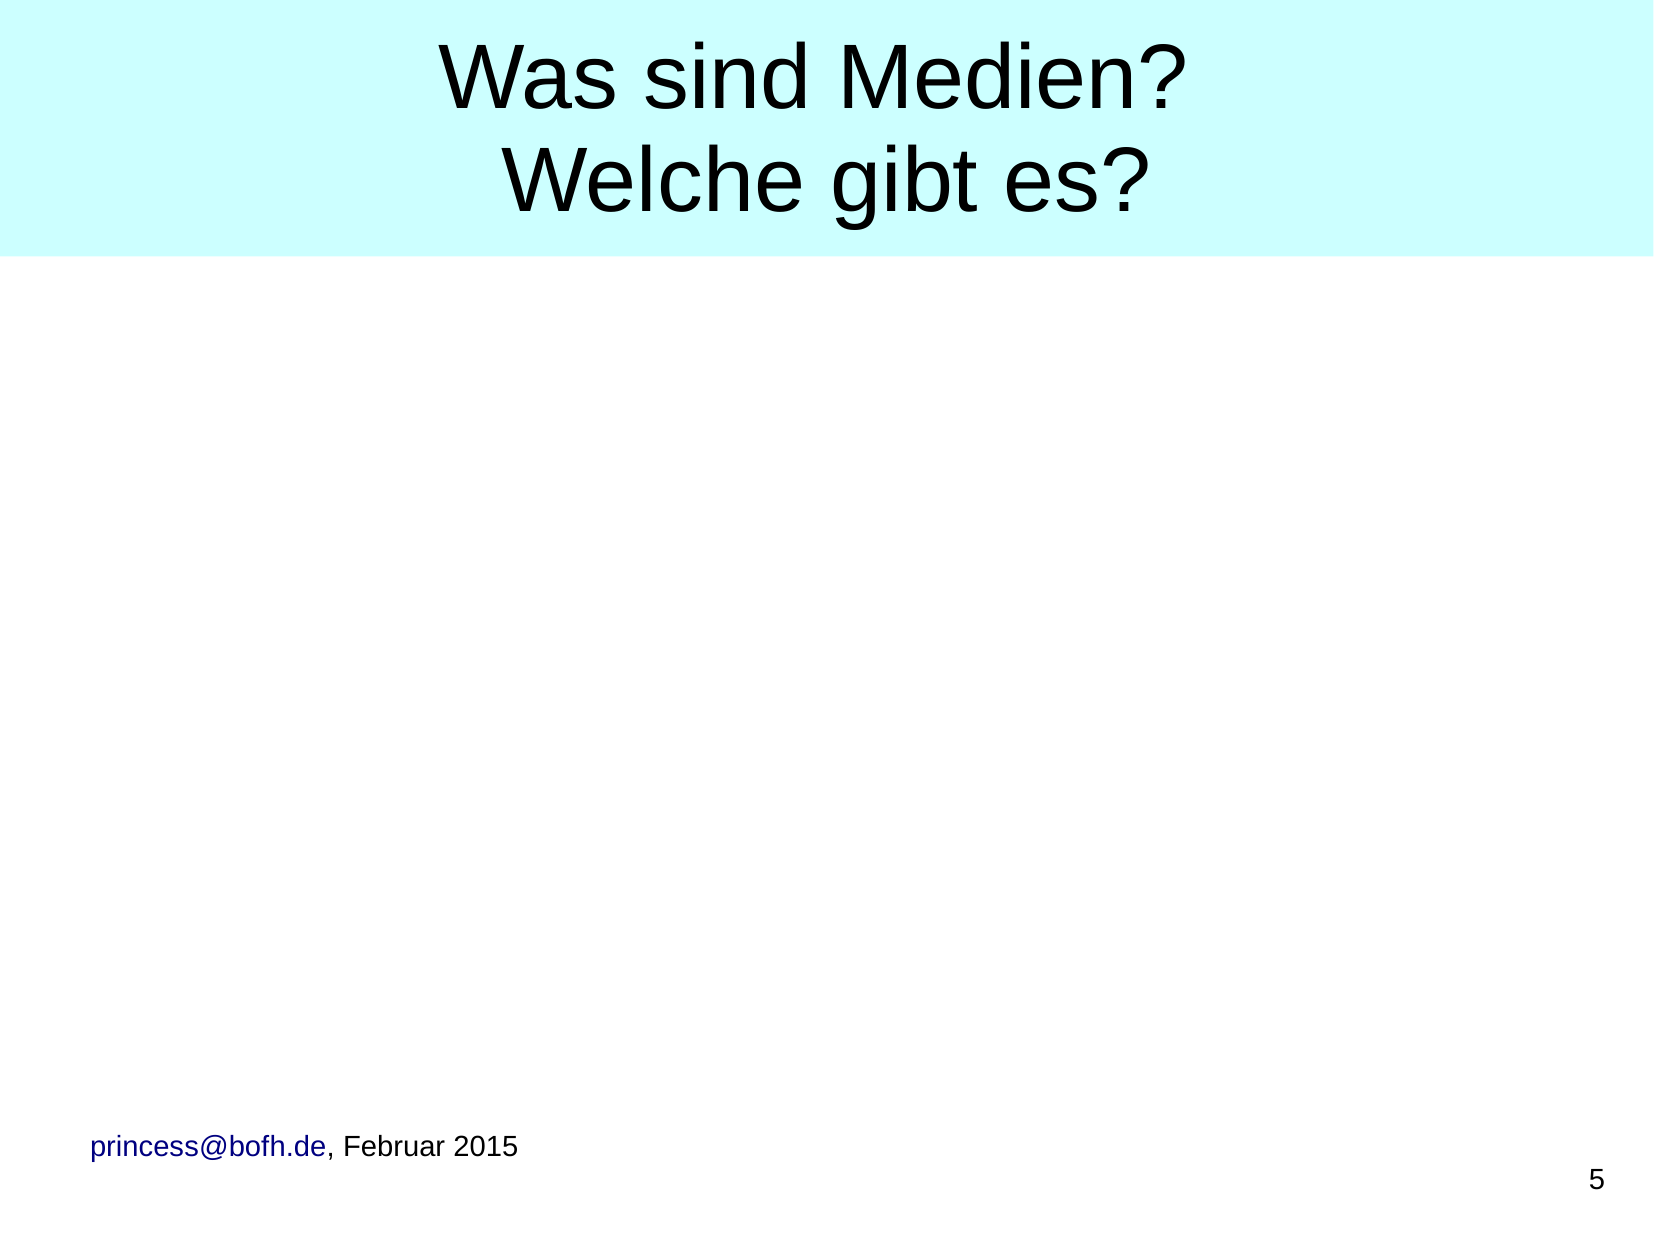

# Was sind Medien? Welche gibt es?
Andi @ Furtwangen 2015